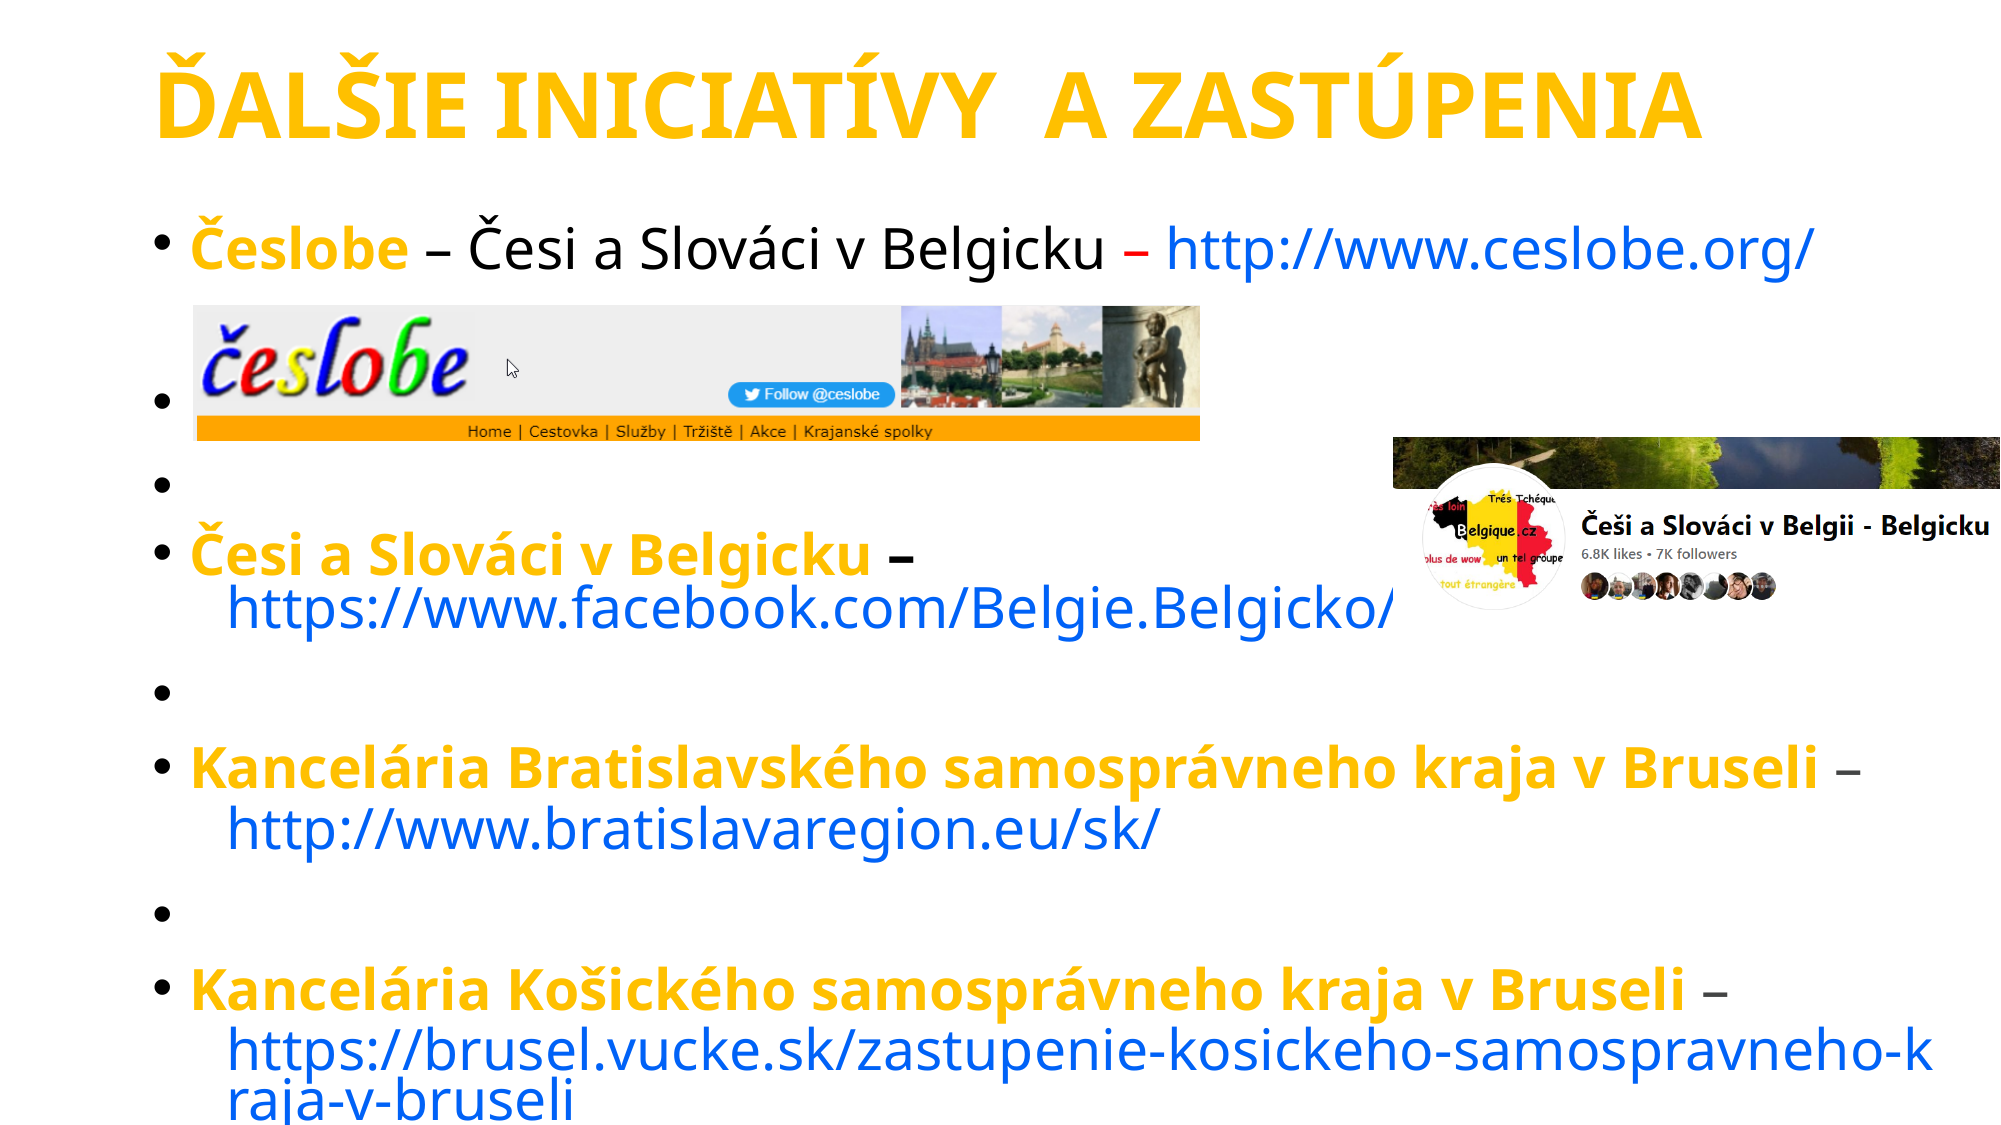

# ĎALŠIE INICIATÍVY A ZASTÚPENIA
Česlobe – Česi a Slováci v Belgicku – http://www.ceslobe.org/
Česi a Slováci v Belgicku –https://www.facebook.com/Belgie.Belgicko/
Kancelária Bratislavského samosprávneho kraja v Bruseli –http://www.bratislavaregion.eu/sk/
Kancelária Košického samosprávneho kraja v Bruseli –https://brusel.vucke.sk/zastupenie-kosickeho-samospravneho-kraja-v-bruseli